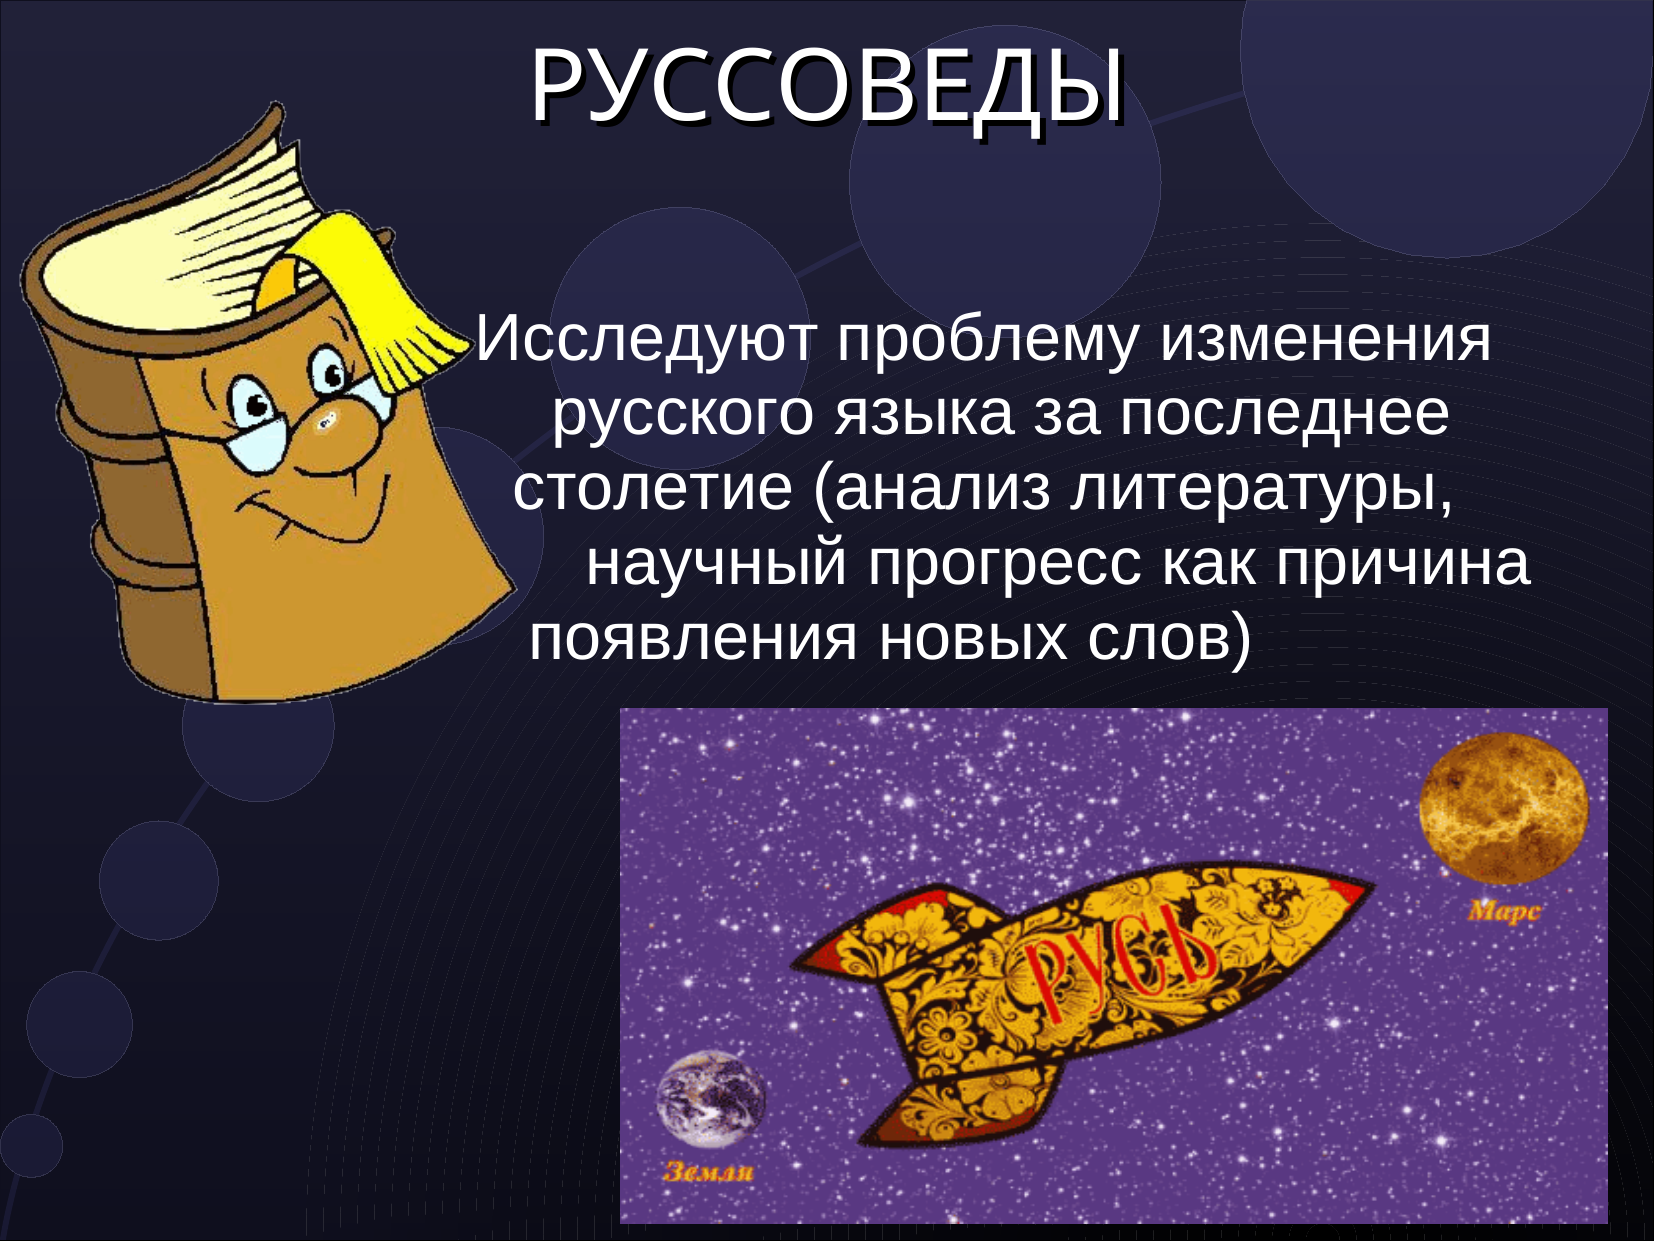

# РУССОВЕДЫ
 Исследуют проблему изменения русского языка за последнее
 столетие (анализ литературы,
 научный прогресс как причина появления новых слов)